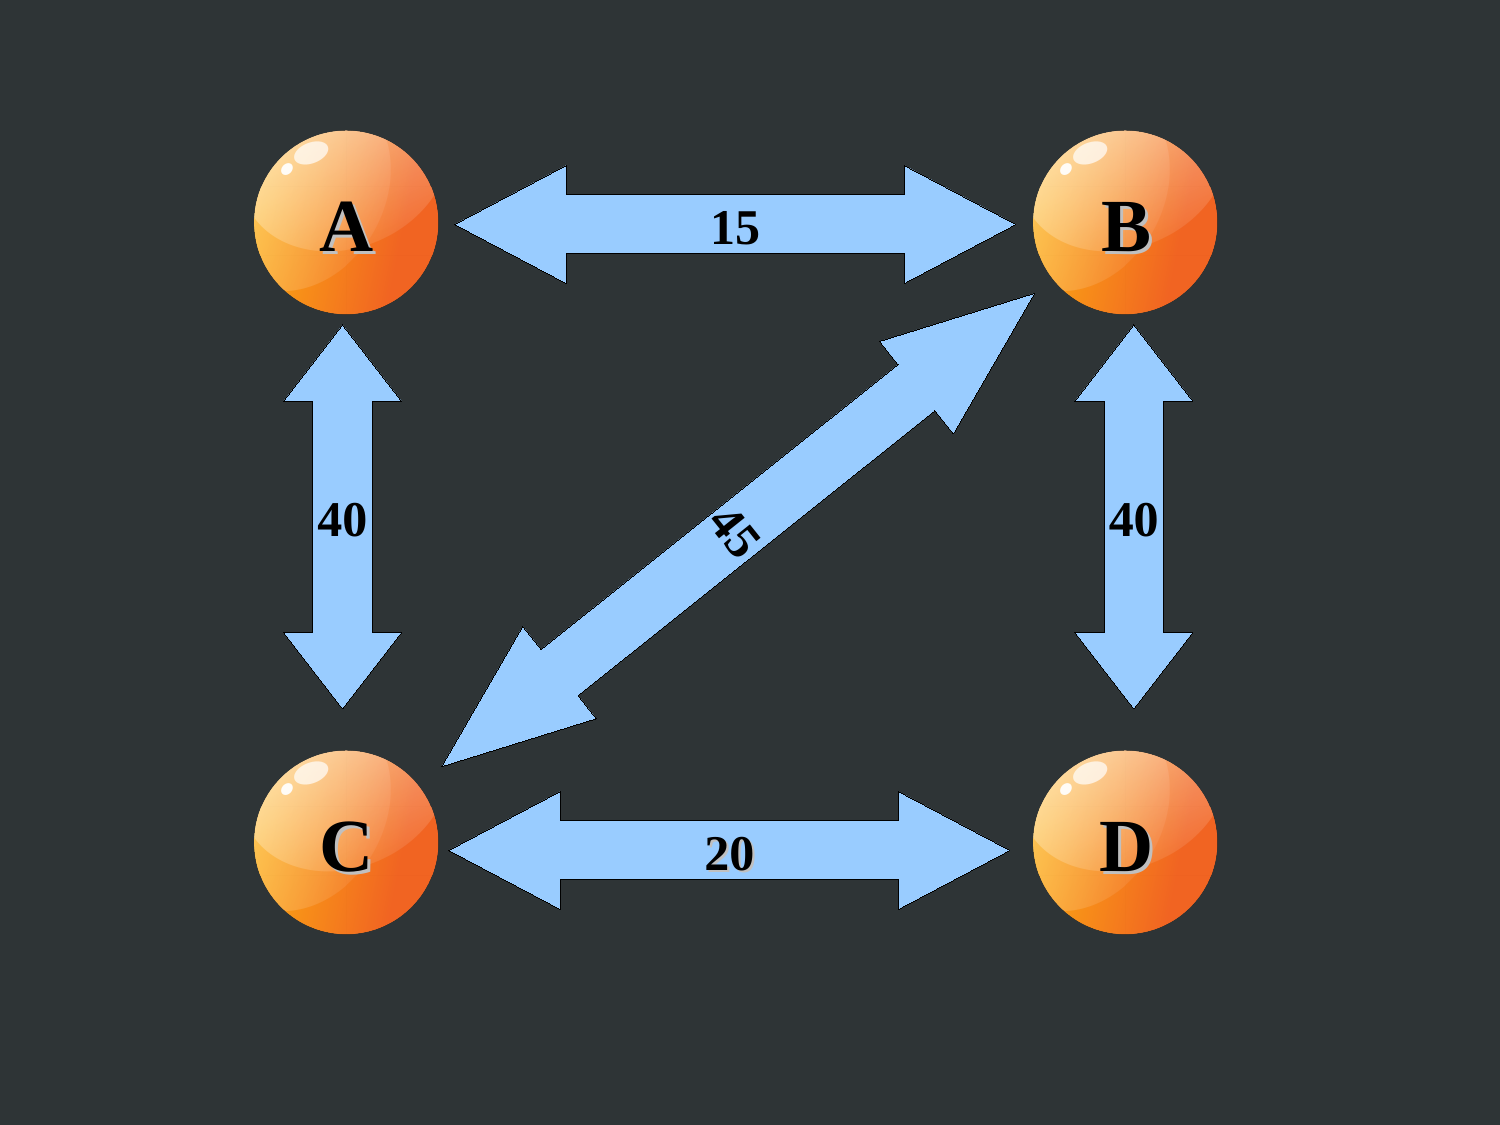

А
B
45
15
15
40
40
C
D
20